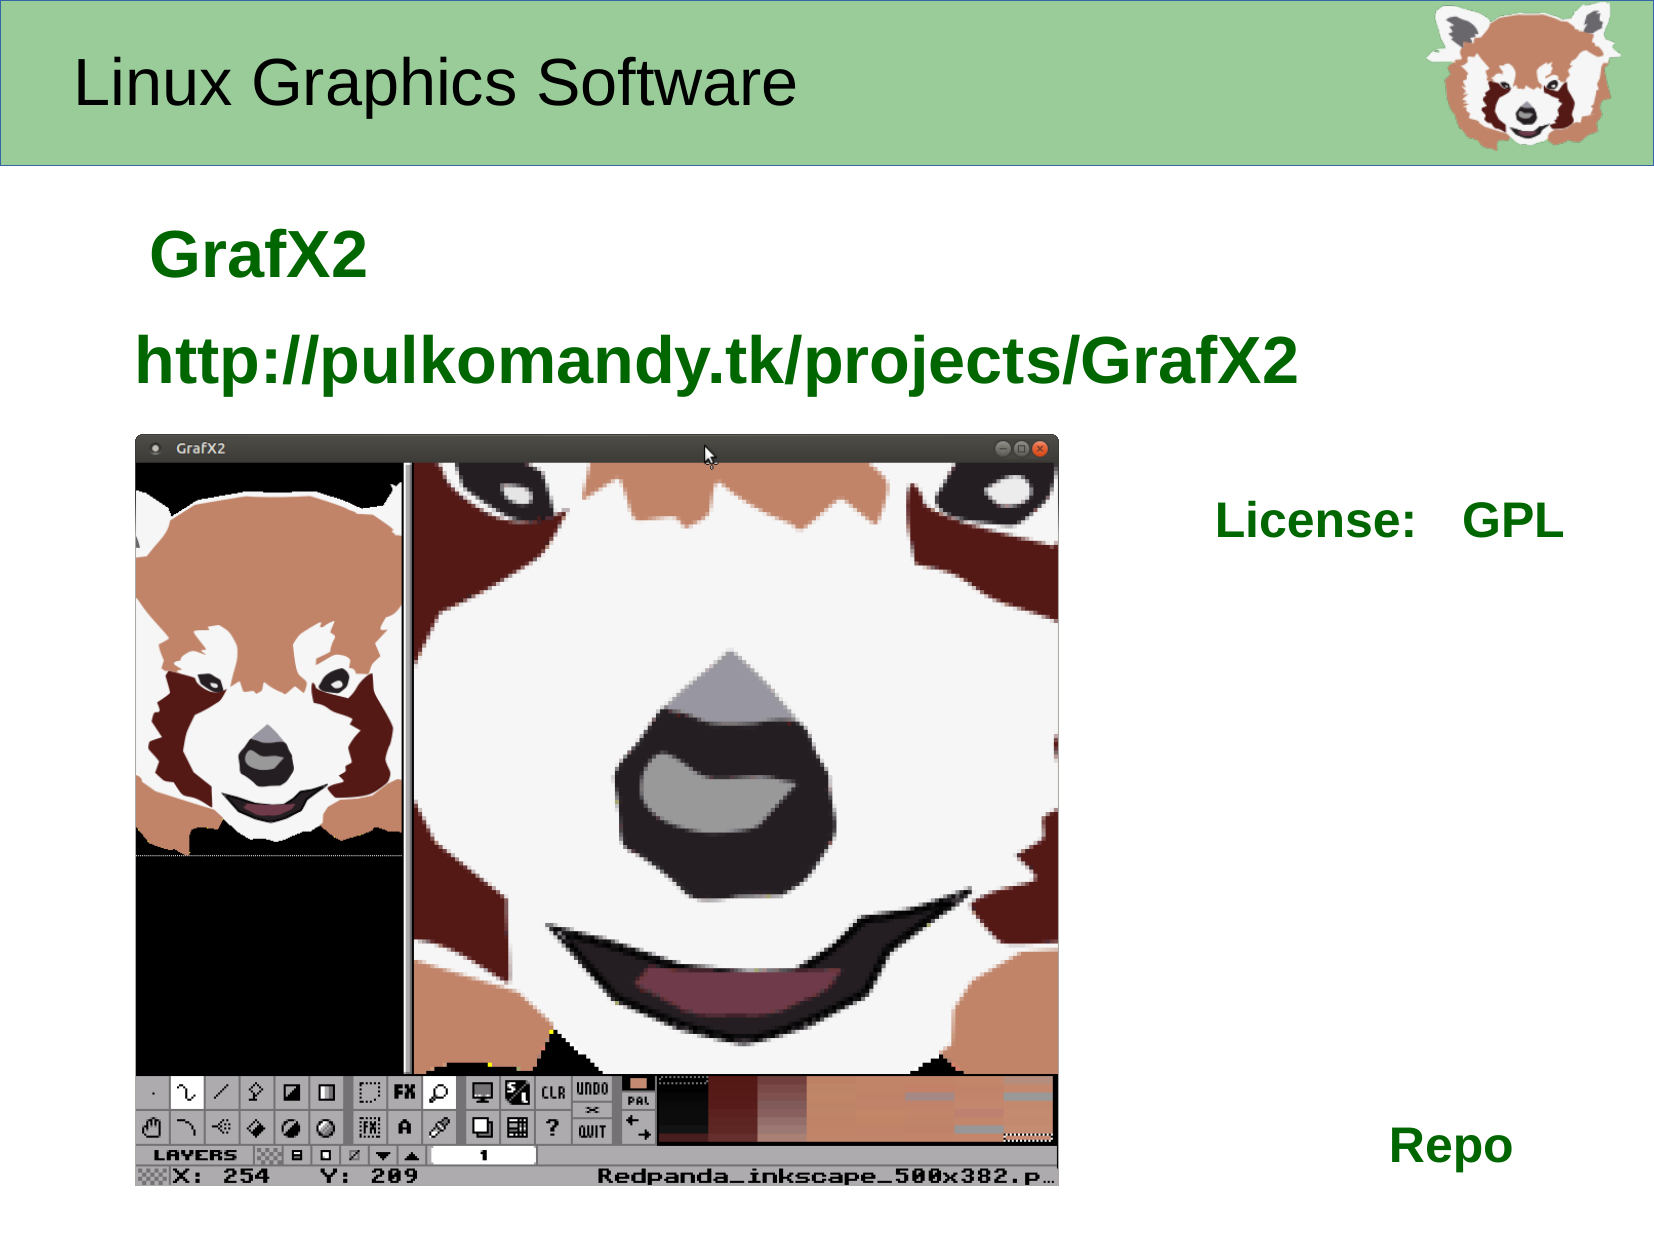

# Linux Graphics Software
GrafX2
http://pulkomandy.tk/projects/GrafX2
License:
GPL
Repo